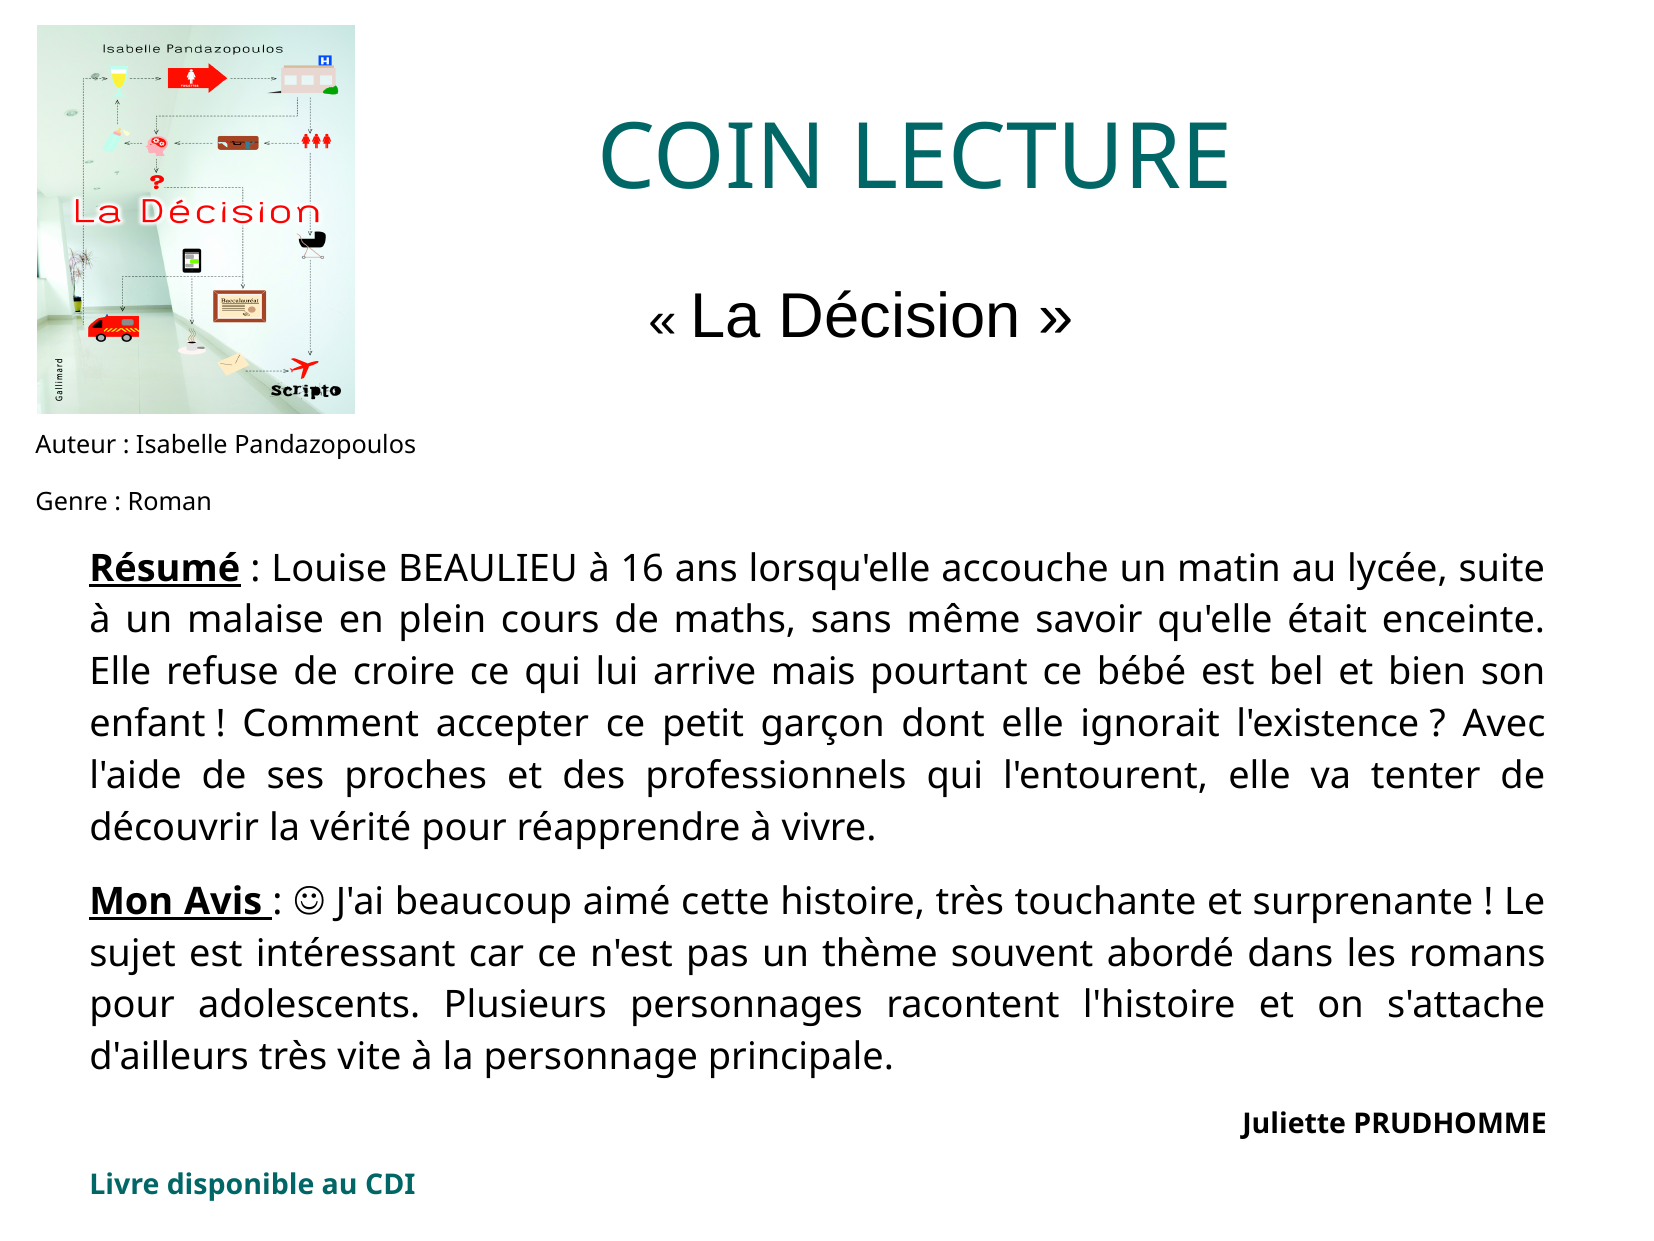

# COIN LECTURE
 « La Décision »
Auteur : Isabelle Pandazopoulos
Genre : Roman
Résumé : Louise BEAULIEU à 16 ans lorsqu'elle accouche un matin au lycée, suite à un malaise en plein cours de maths, sans même savoir qu'elle était enceinte. Elle refuse de croire ce qui lui arrive mais pourtant ce bébé est bel et bien son enfant ! Comment accepter ce petit garçon dont elle ignorait l'existence ? Avec l'aide de ses proches et des professionnels qui l'entourent, elle va tenter de découvrir la vérité pour réapprendre à vivre.
Mon Avis :  J'ai beaucoup aimé cette histoire, très touchante et surprenante ! Le sujet est intéressant car ce n'est pas un thème souvent abordé dans les romans pour adolescents. Plusieurs personnages racontent l'histoire et on s'attache d'ailleurs très vite à la personnage principale.
Juliette PRUDHOMME
Livre disponible au CDI